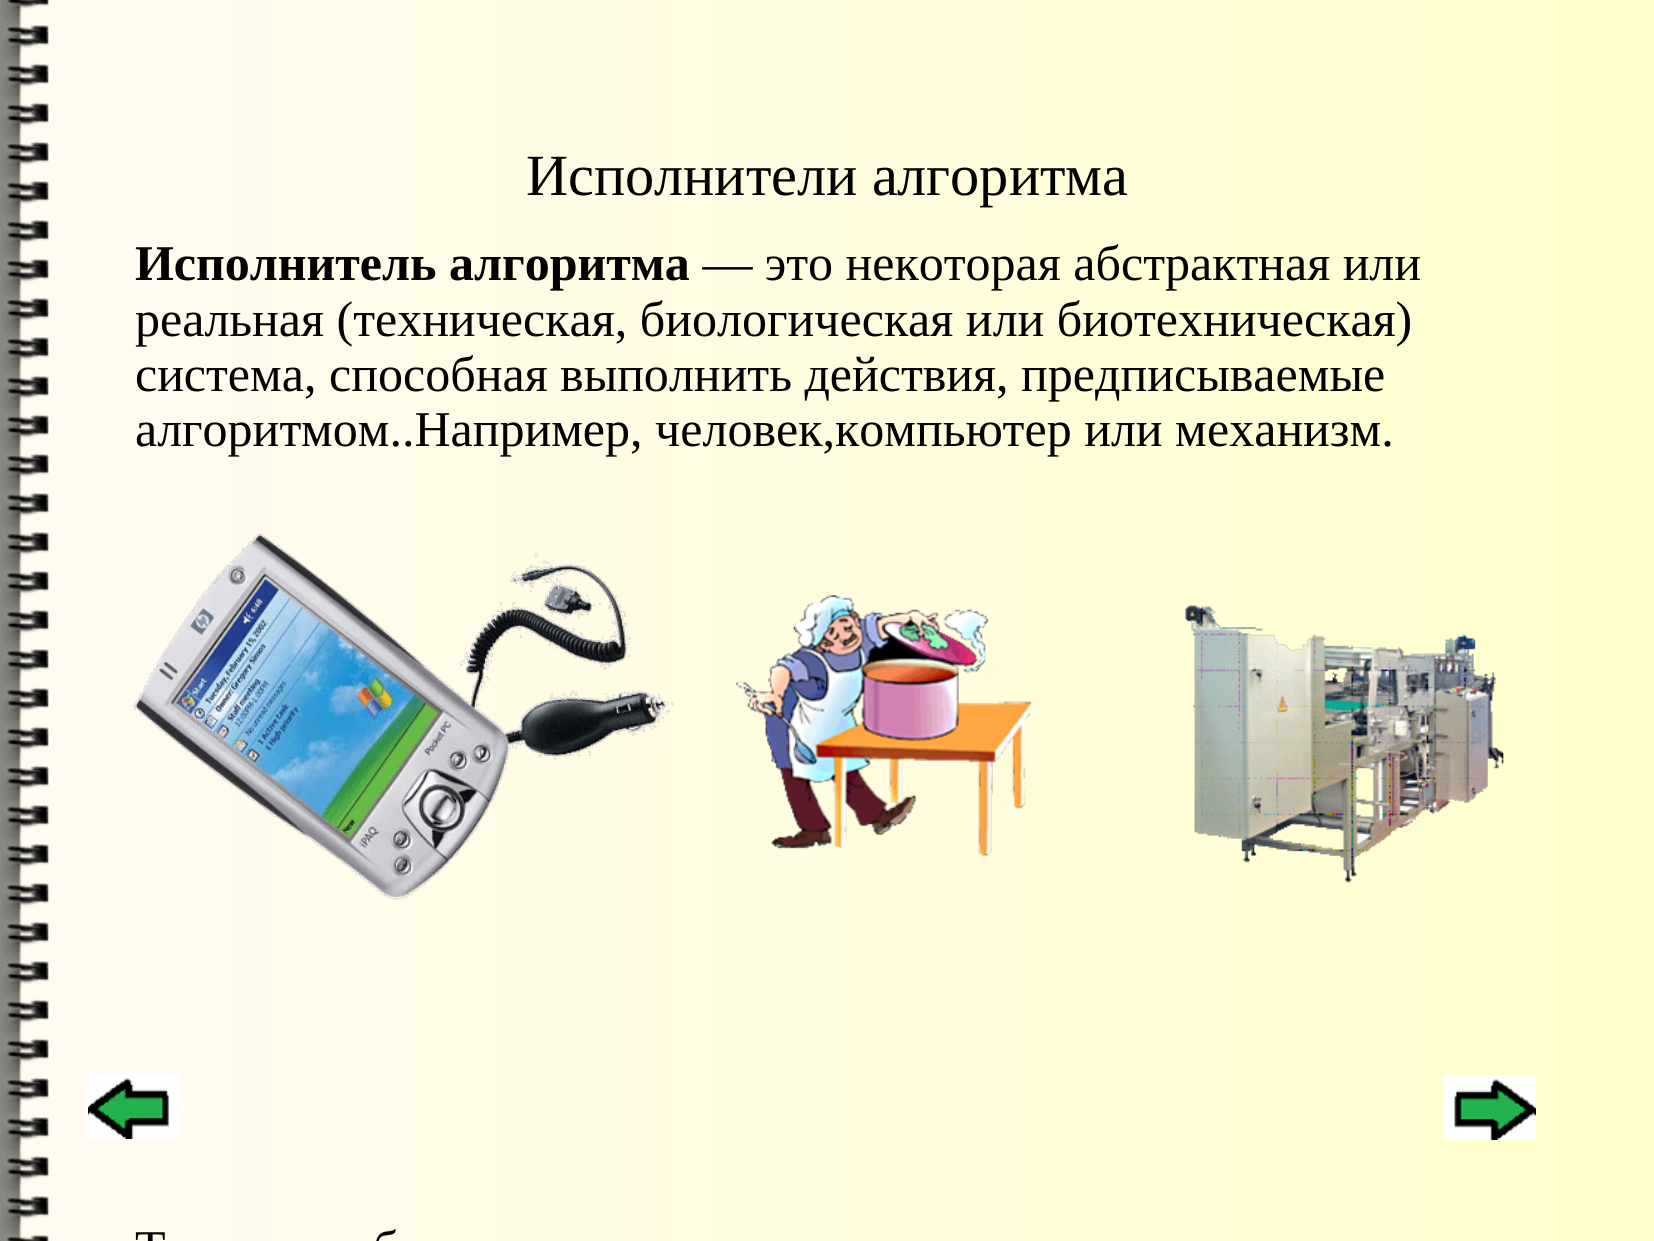

# Исполнители алгоритма
Исполнитель алгоритма — это некоторая абстрактная или реальная (техническая, биологическая или биотехническая) система, способная выполнить действия, предписываемые алгоритмом..Например, человек,компьютер или механизм.
Таким образом, алгоритм — это организованная последовательность действий, допустимых для некоторого исполнителя.